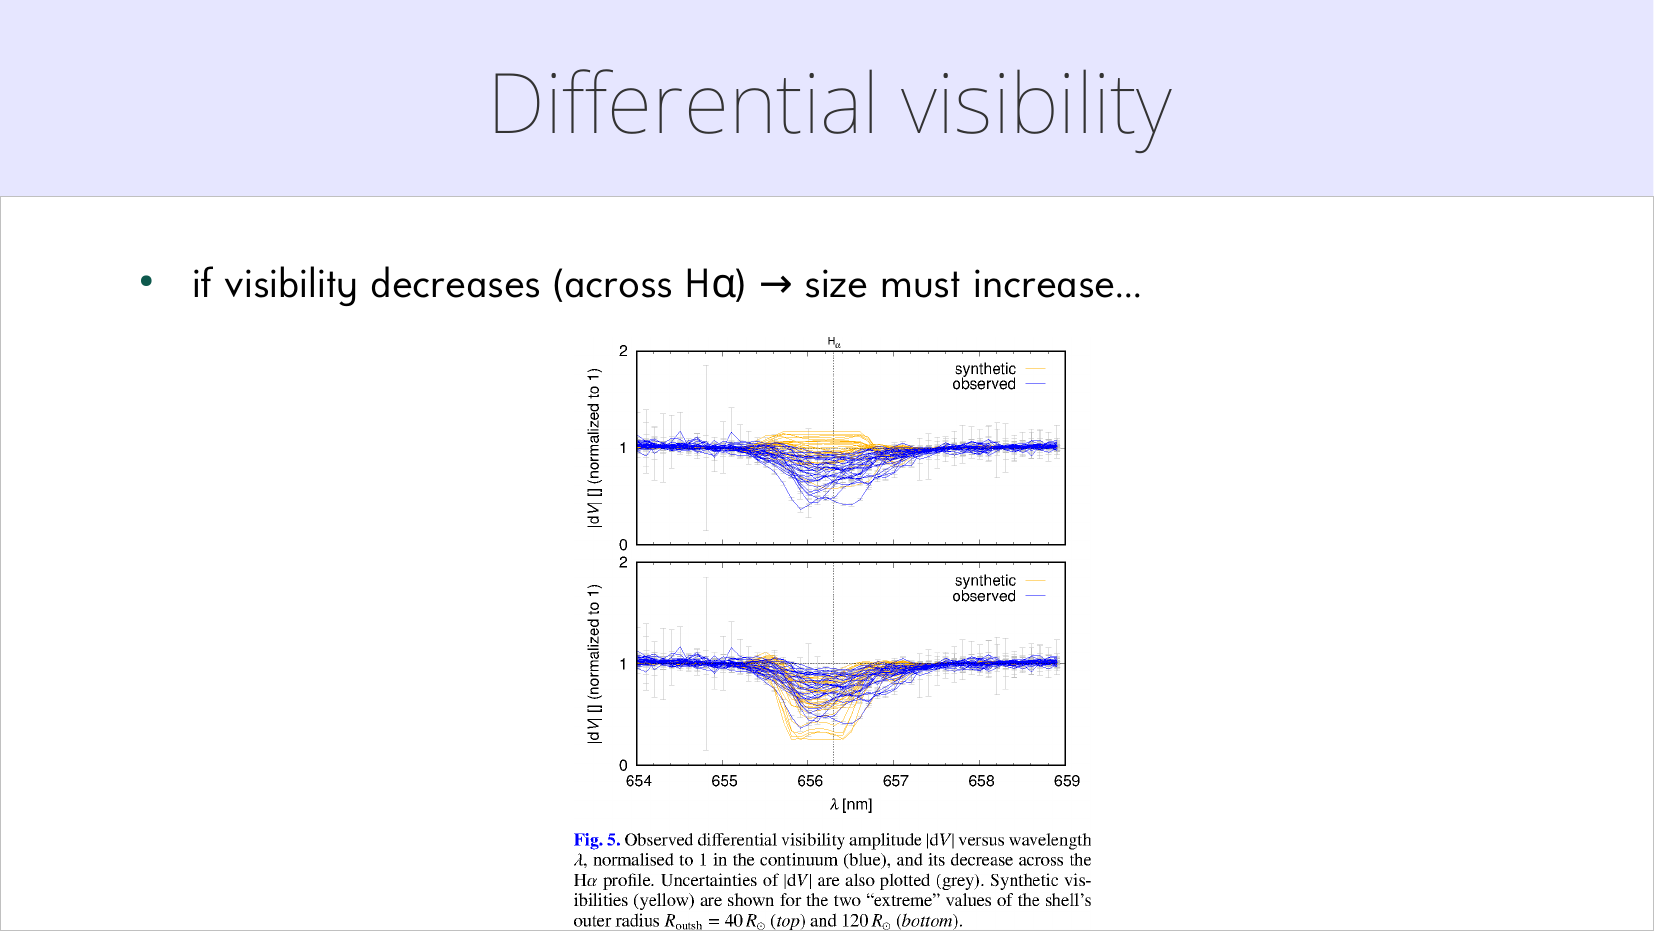

# Differential visibility
if visibility decreases (across Hα) → size must increase...